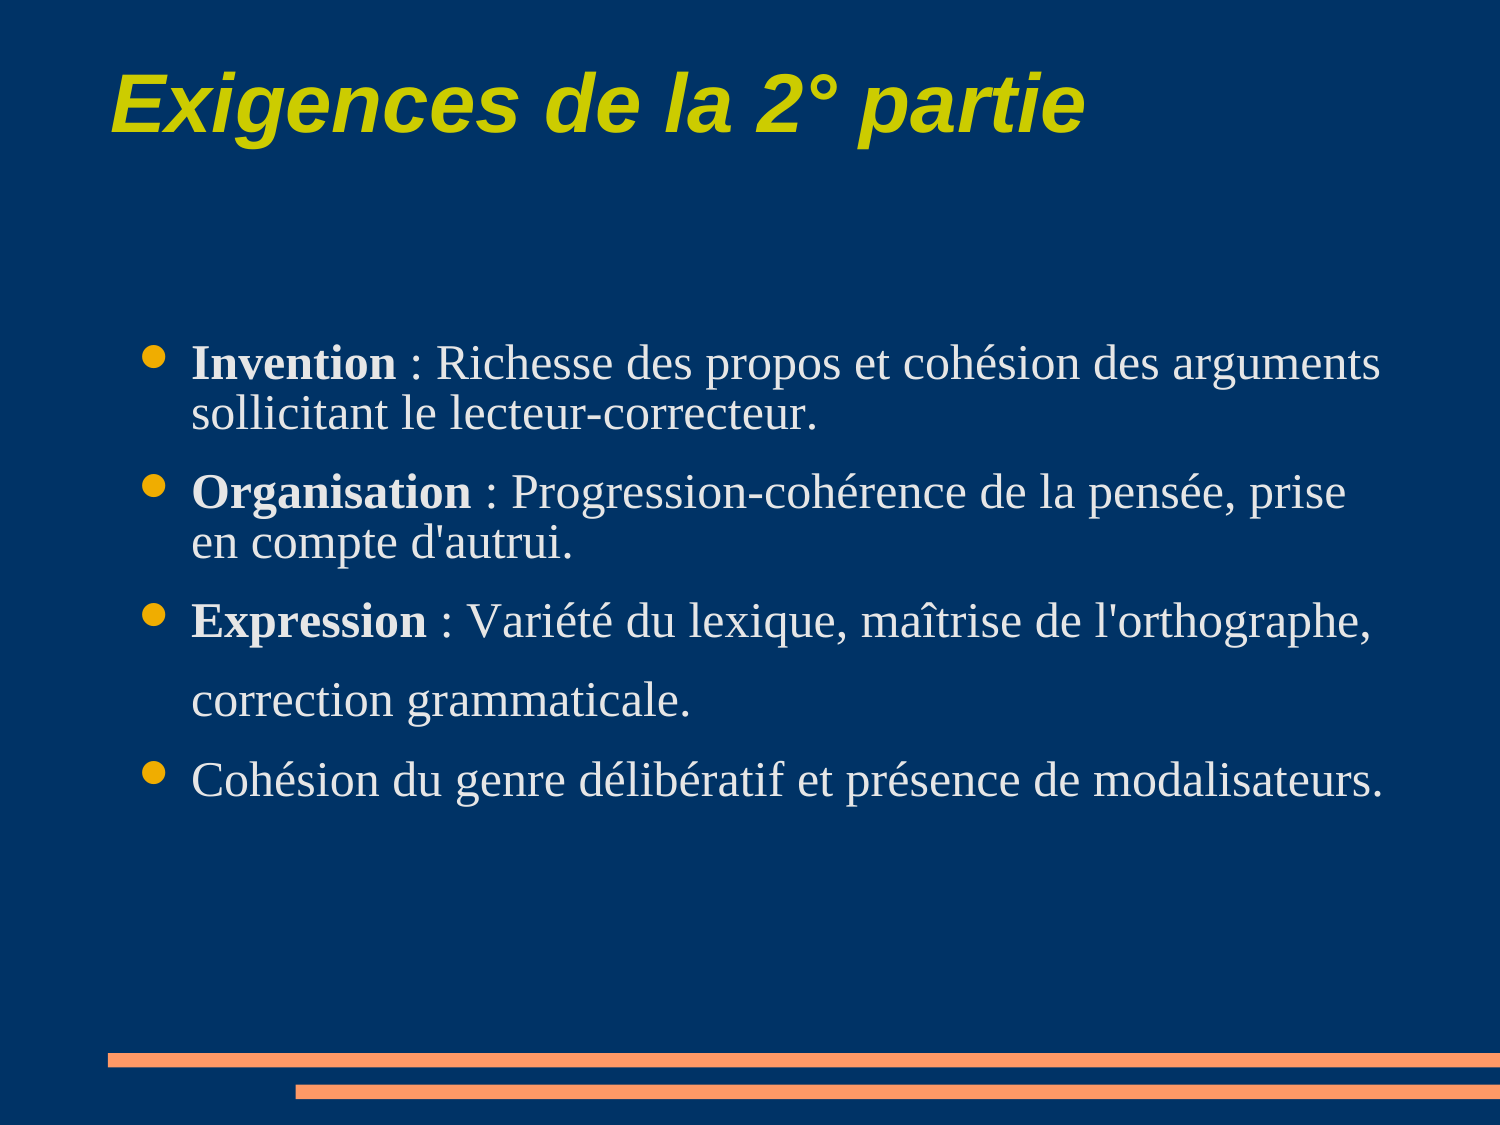

Exigences de la 2° partie
# Invention : Richesse des propos et cohésion des arguments sollicitant le lecteur-correcteur.
Organisation : Progression-cohérence de la pensée, prise en compte d'autrui.
Expression : Variété du lexique, maîtrise de l'orthographe,
correction grammaticale.
Cohésion du genre délibératif et présence de modalisateurs.